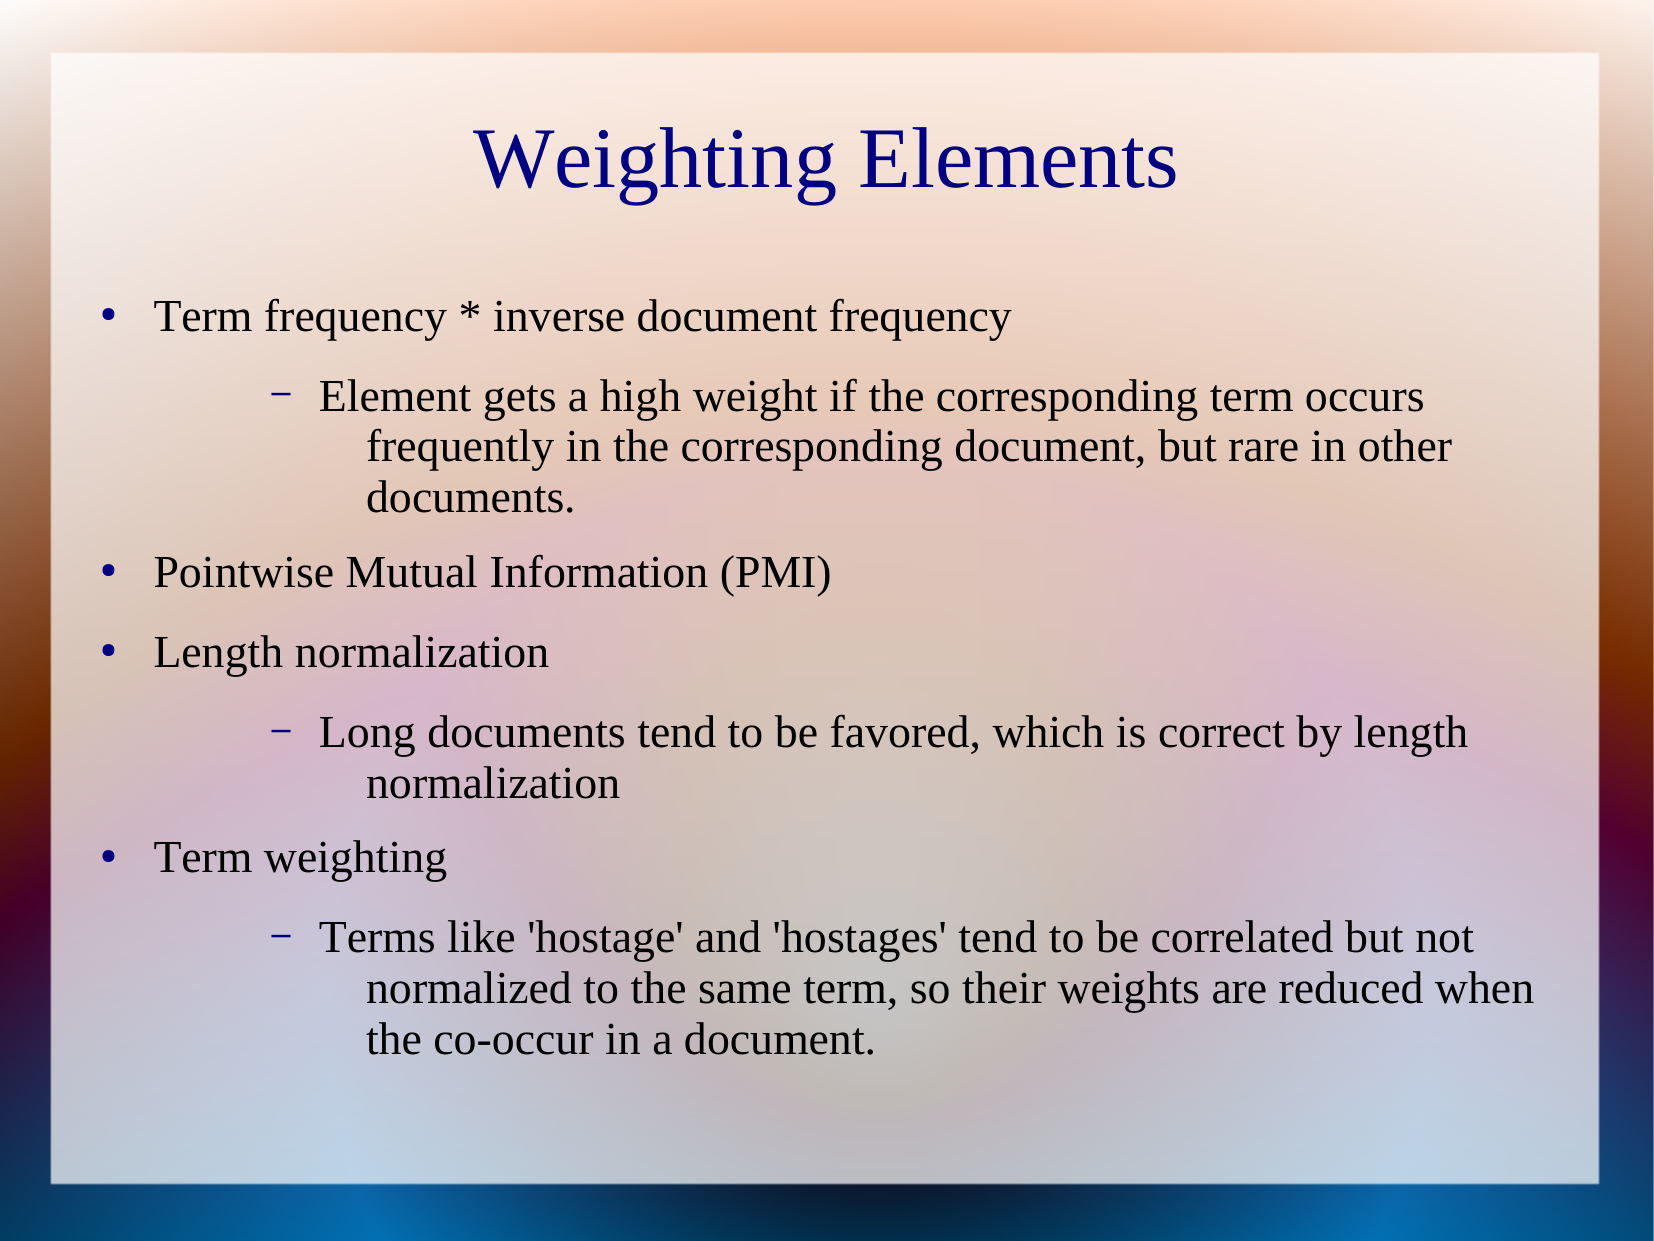

# Weighting Elements
Term frequency * inverse document frequency
Element gets a high weight if the corresponding term occurs frequently in the corresponding document, but rare in other documents.
Pointwise Mutual Information (PMI)
Length normalization
Long documents tend to be favored, which is correct by length normalization
Term weighting
Terms like 'hostage' and 'hostages' tend to be correlated but not normalized to the same term, so their weights are reduced when the co-occur in a document.